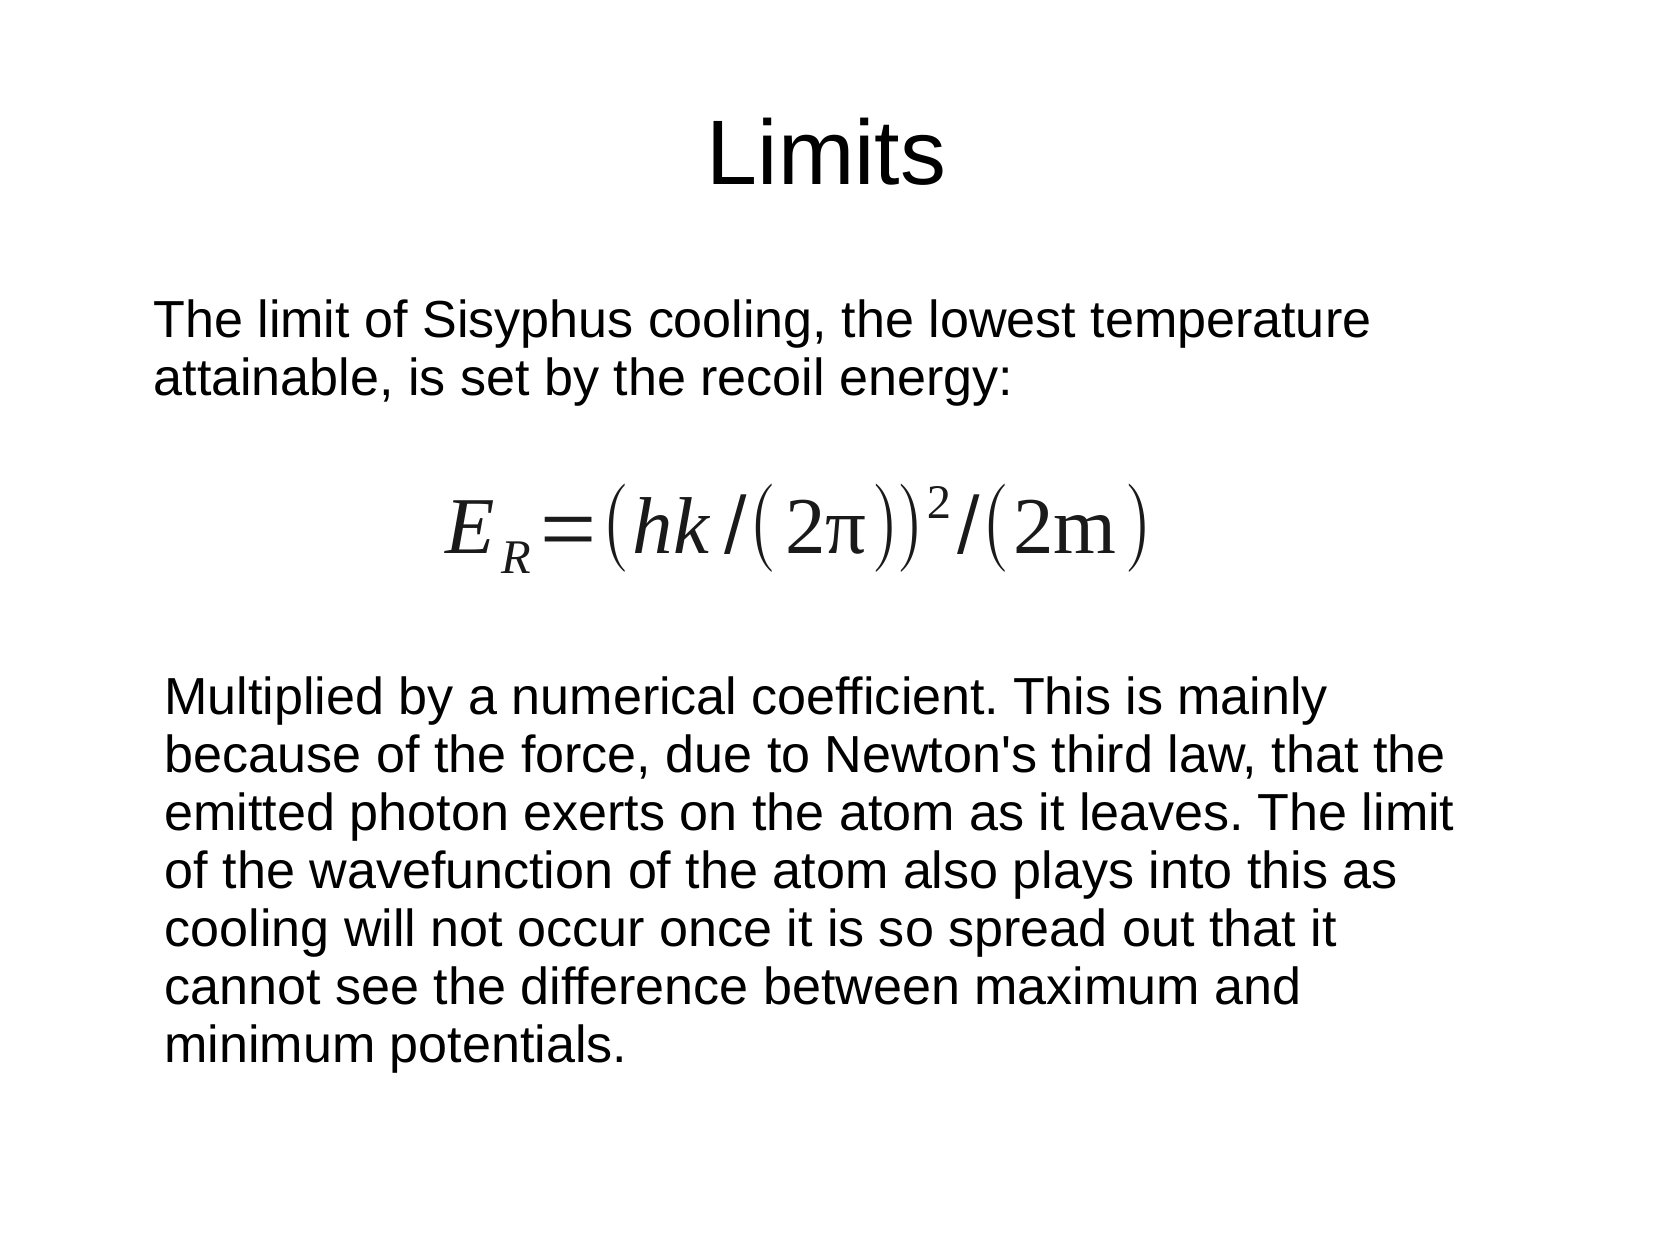

# Limits
The limit of Sisyphus cooling, the lowest temperature attainable, is set by the recoil energy:
Multiplied by a numerical coefficient. This is mainly because of the force, due to Newton's third law, that the emitted photon exerts on the atom as it leaves. The limit of the wavefunction of the atom also plays into this as cooling will not occur once it is so spread out that it cannot see the difference between maximum and minimum potentials.